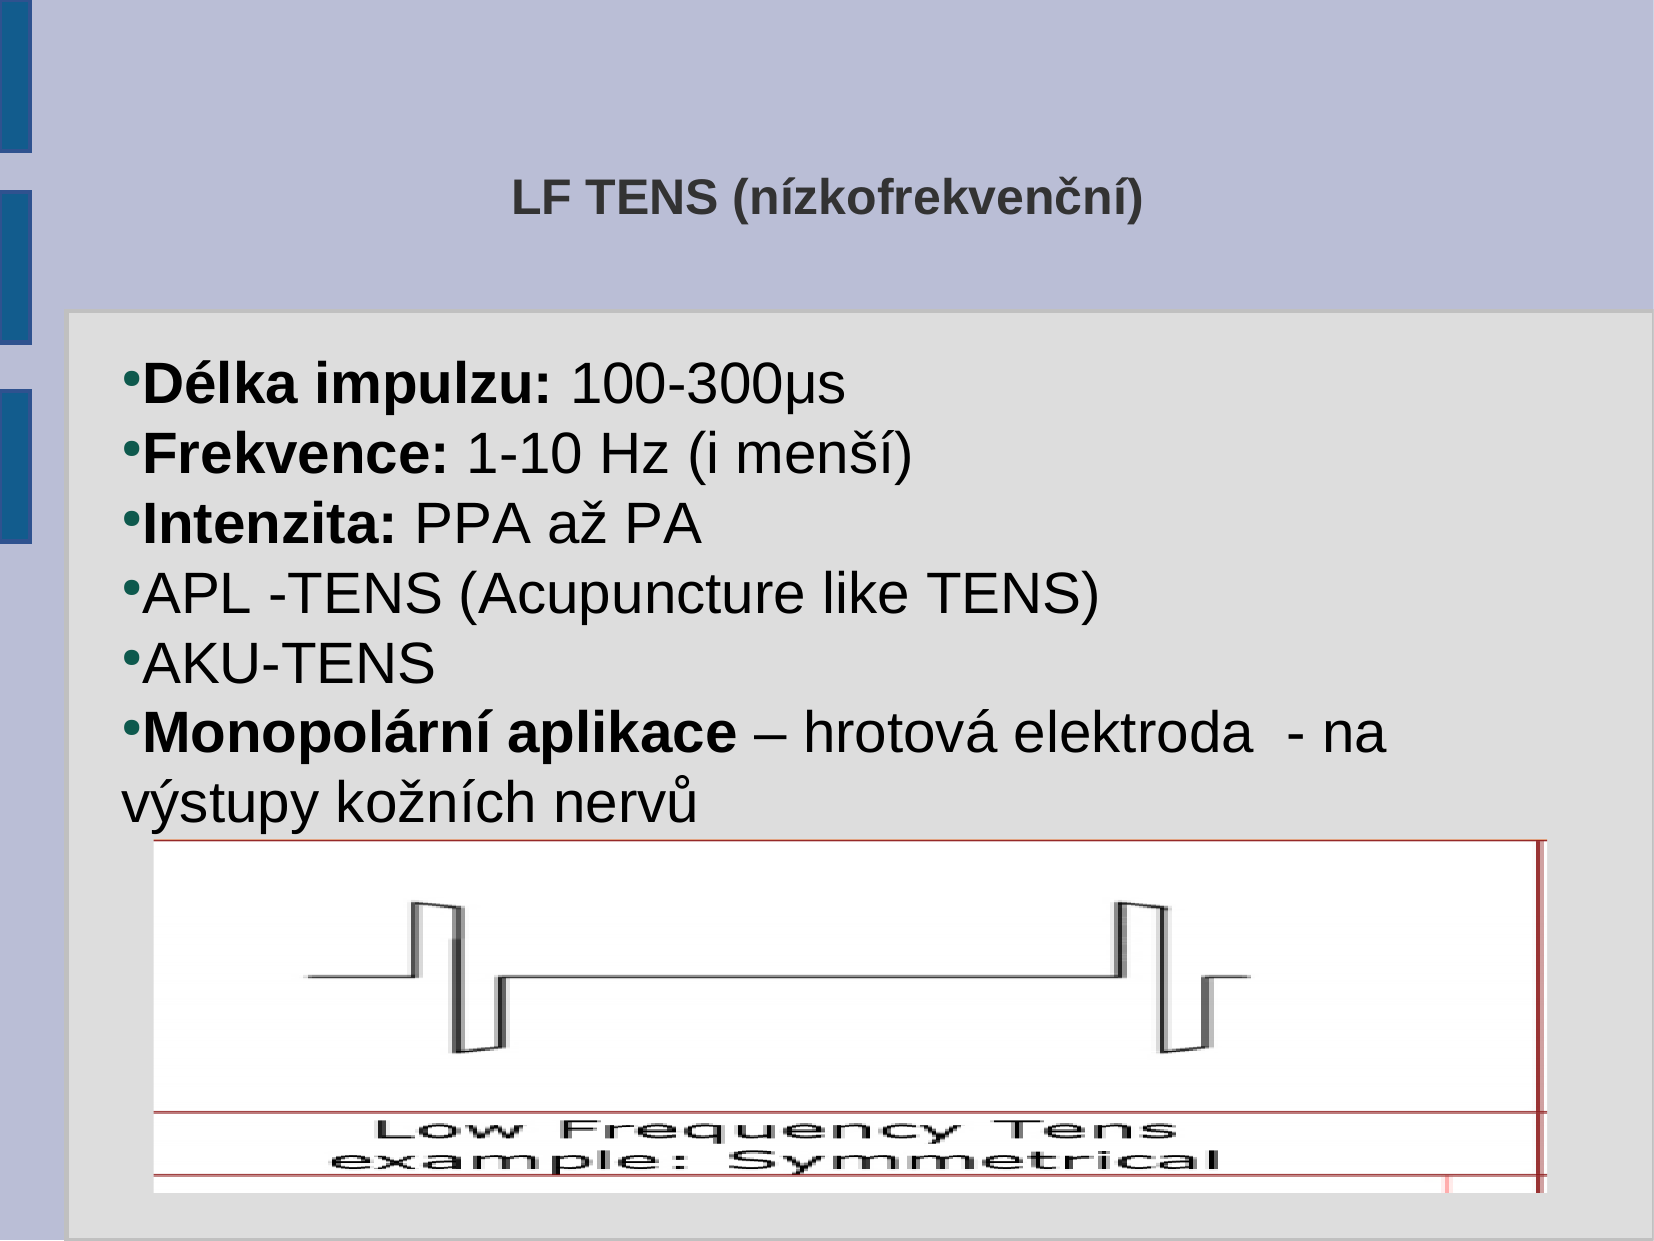

# LF TENS (nízkofrekvenční)
Délka impulzu: 100-300μs
Frekvence: 1-10 Hz (i menší)
Intenzita: PPA až PA
APL -TENS (Acupuncture like TENS)
AKU-TENS
Monopolární aplikace – hrotová elektroda - na výstupy kožních nervů